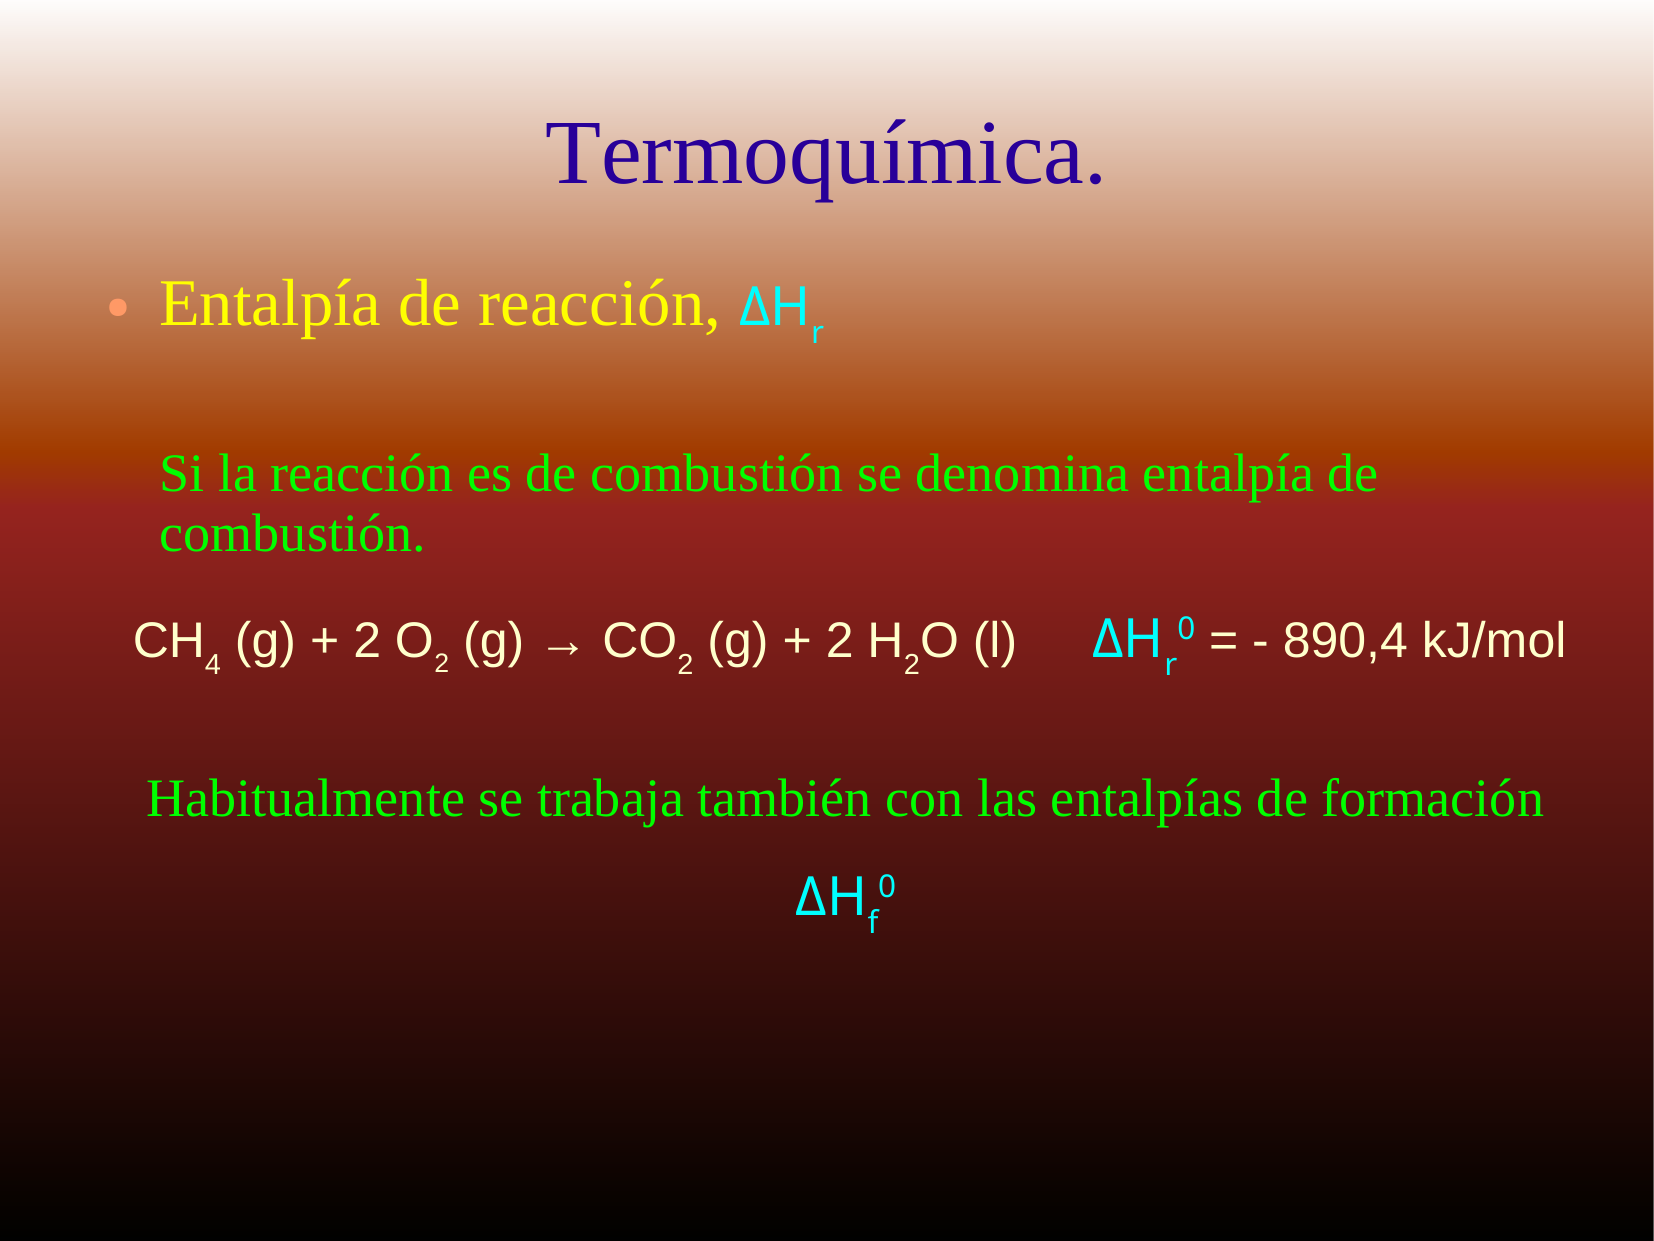

# Termoquímica.
Entalpía de reacción, ΔHr
Si la reacción es de combustión se denomina entalpía de combustión.
CH4 (g) + 2 O2 (g) → CO2 (g) + 2 H2O (l) 	ΔHr0 = - 890,4 kJ/mol
Habitualmente se trabaja también con las entalpías de formación
ΔHf0